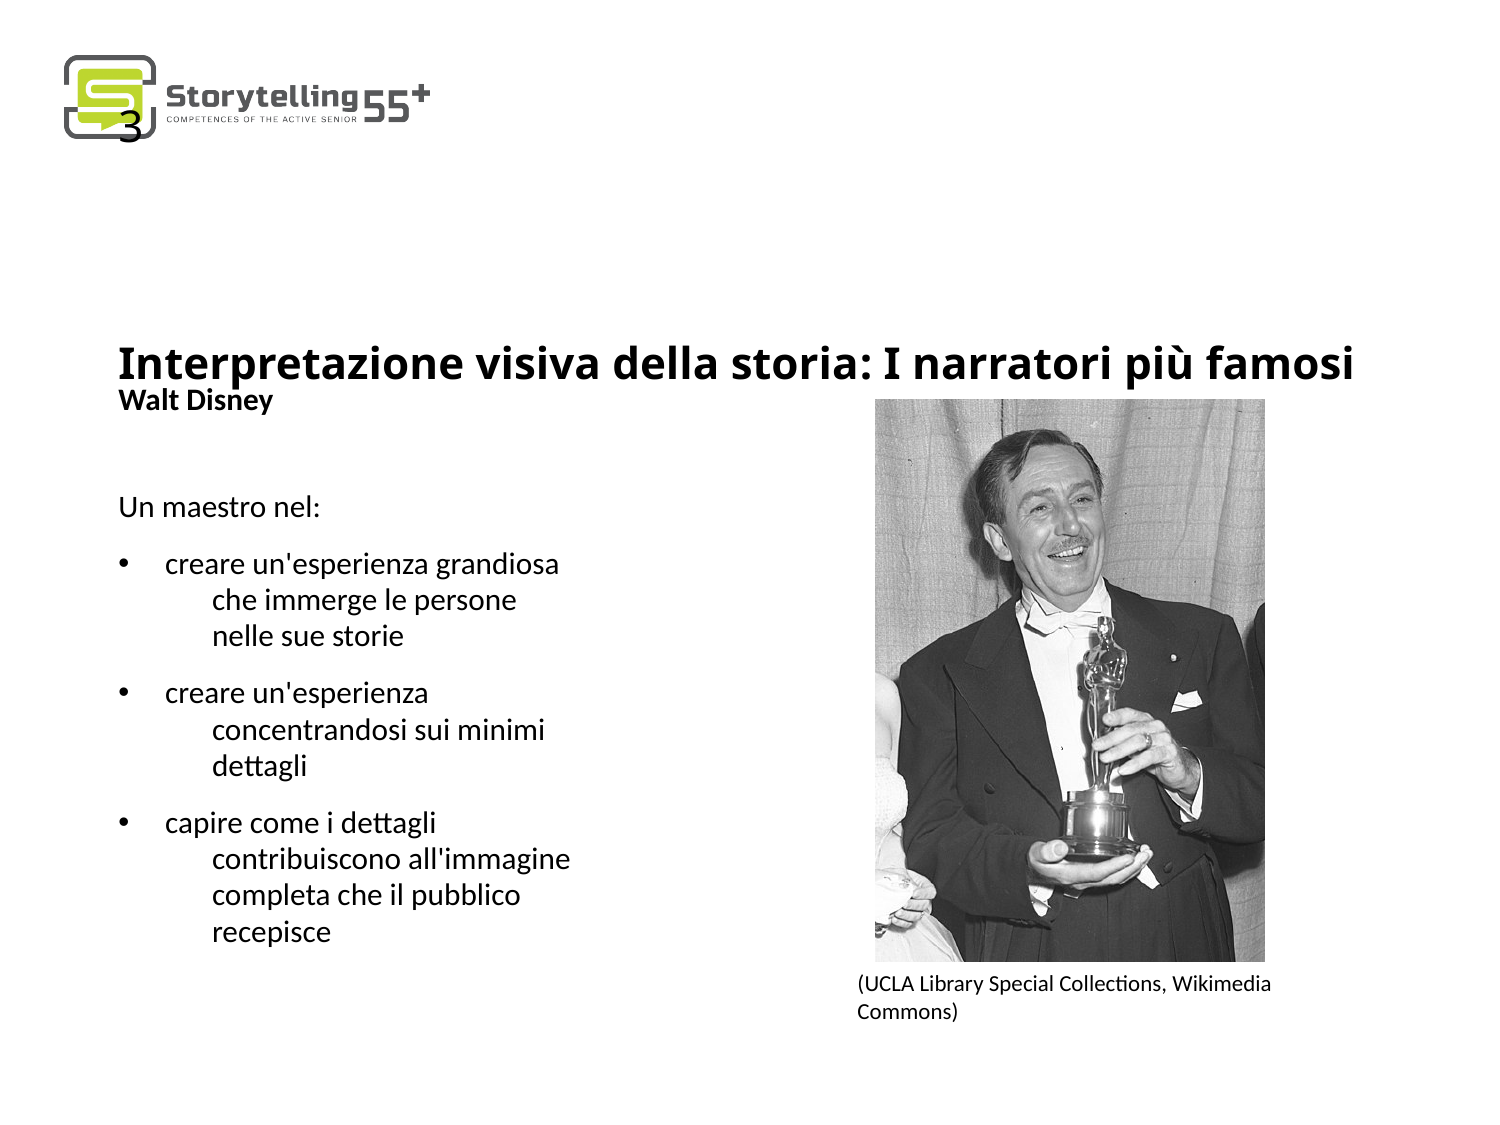

# 3 Interpretazione visiva della storia: I narratori più famosi
Walt Disney
Un maestro nel:
creare un'esperienza grandiosa che immerge le persone nelle sue storie
creare un'esperienza concentrandosi sui minimi dettagli
capire come i dettagli contribuiscono all'immagine completa che il pubblico recepisce
(UCLA Library Special Collections, Wikimedia Commons)